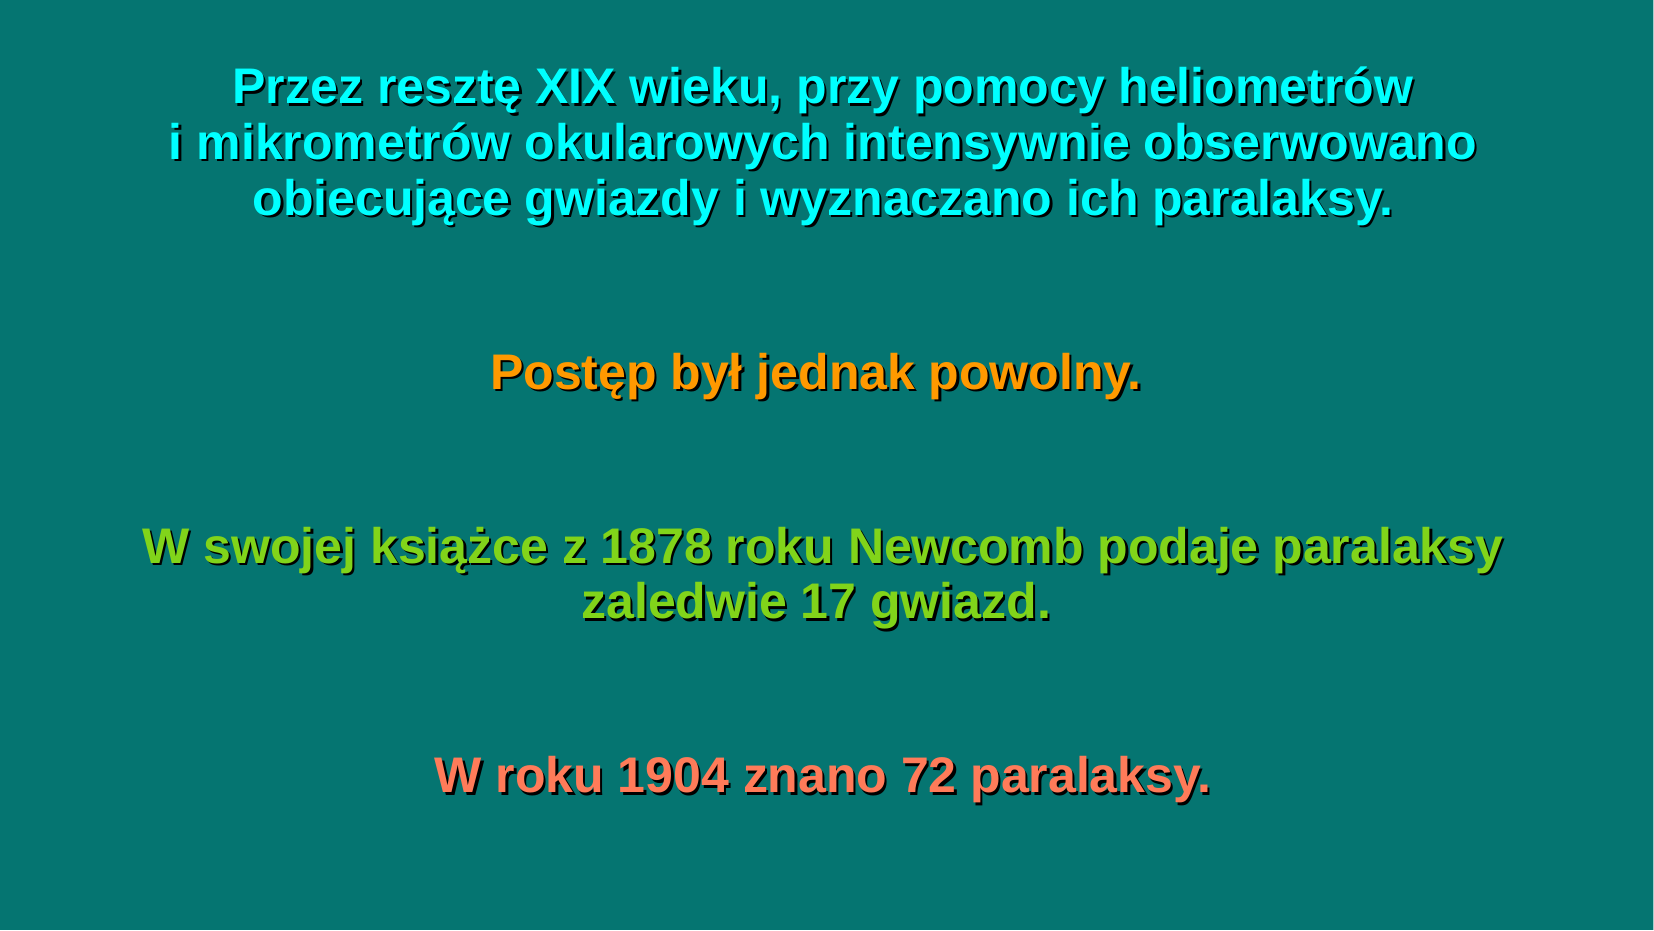

Przez resztę XIX wieku, przy pomocy heliometrów i mikrometrów okularowych intensywnie obserwowano obiecujące gwiazdy i wyznaczano ich paralaksy.
Postęp był jednak powolny.
W swojej książce z 1878 roku Newcomb podaje paralaksy zaledwie 17 gwiazd.
W roku 1904 znano 72 paralaksy.
#